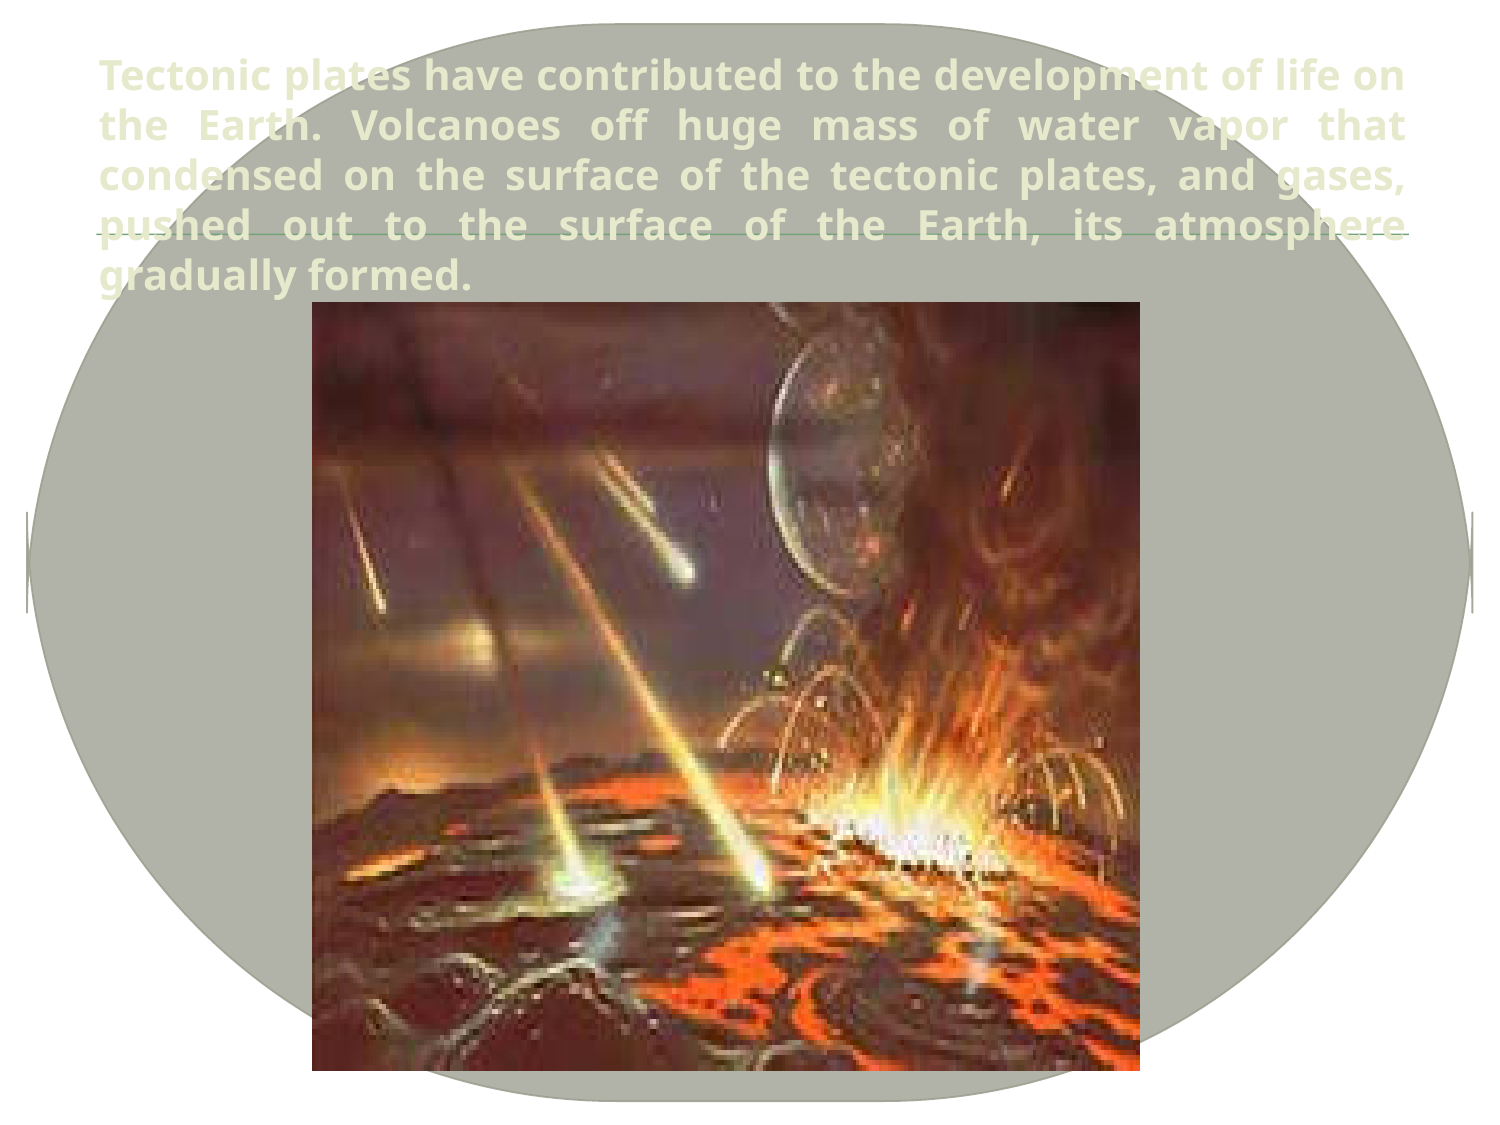

# Tectonic plates have contributed to the development of life on the Earth. Volcanoes off huge mass of water vapor that condensed on the surface of the tectonic plates, and gases, pushed out to the surface of the Earth, its atmosphere gradually formed.